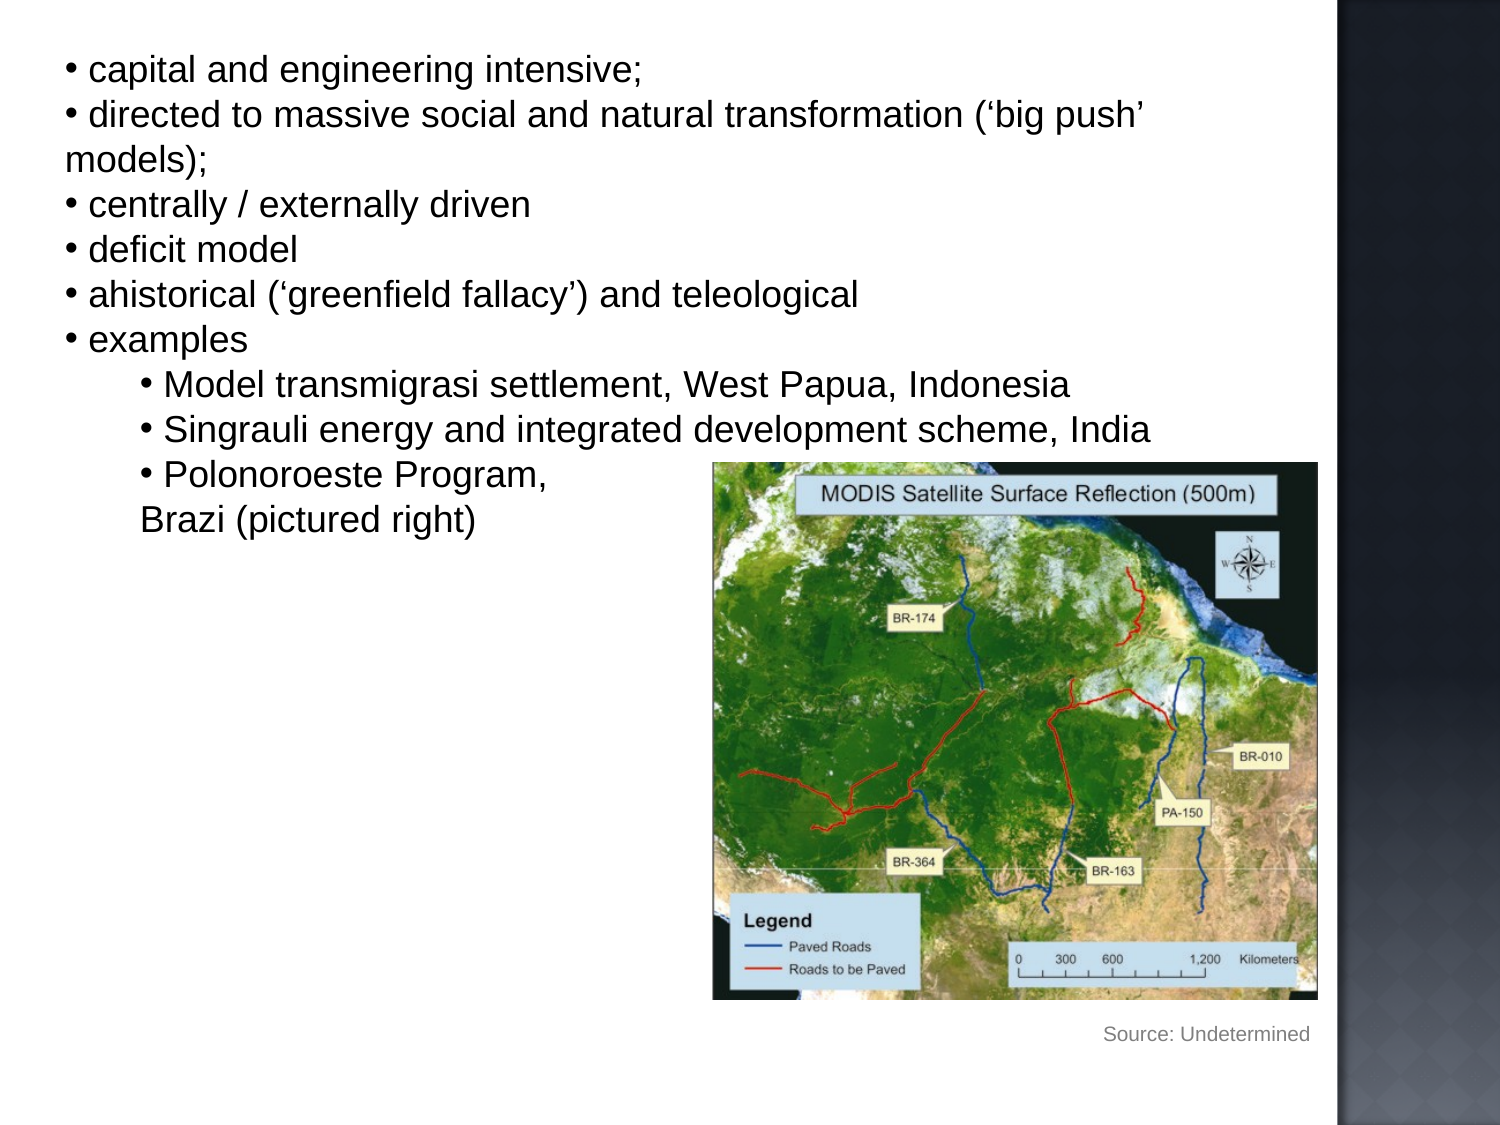

capital and engineering intensive;
 directed to massive social and natural transformation (‘big push’ models);
 centrally / externally driven
 deficit model
 ahistorical (‘greenfield fallacy’) and teleological
 examples
 Model transmigrasi settlement, West Papua, Indonesia
 Singrauli energy and integrated development scheme, India
 Polonoroeste Program,
Brazi (pictured right)
Source: Undetermined